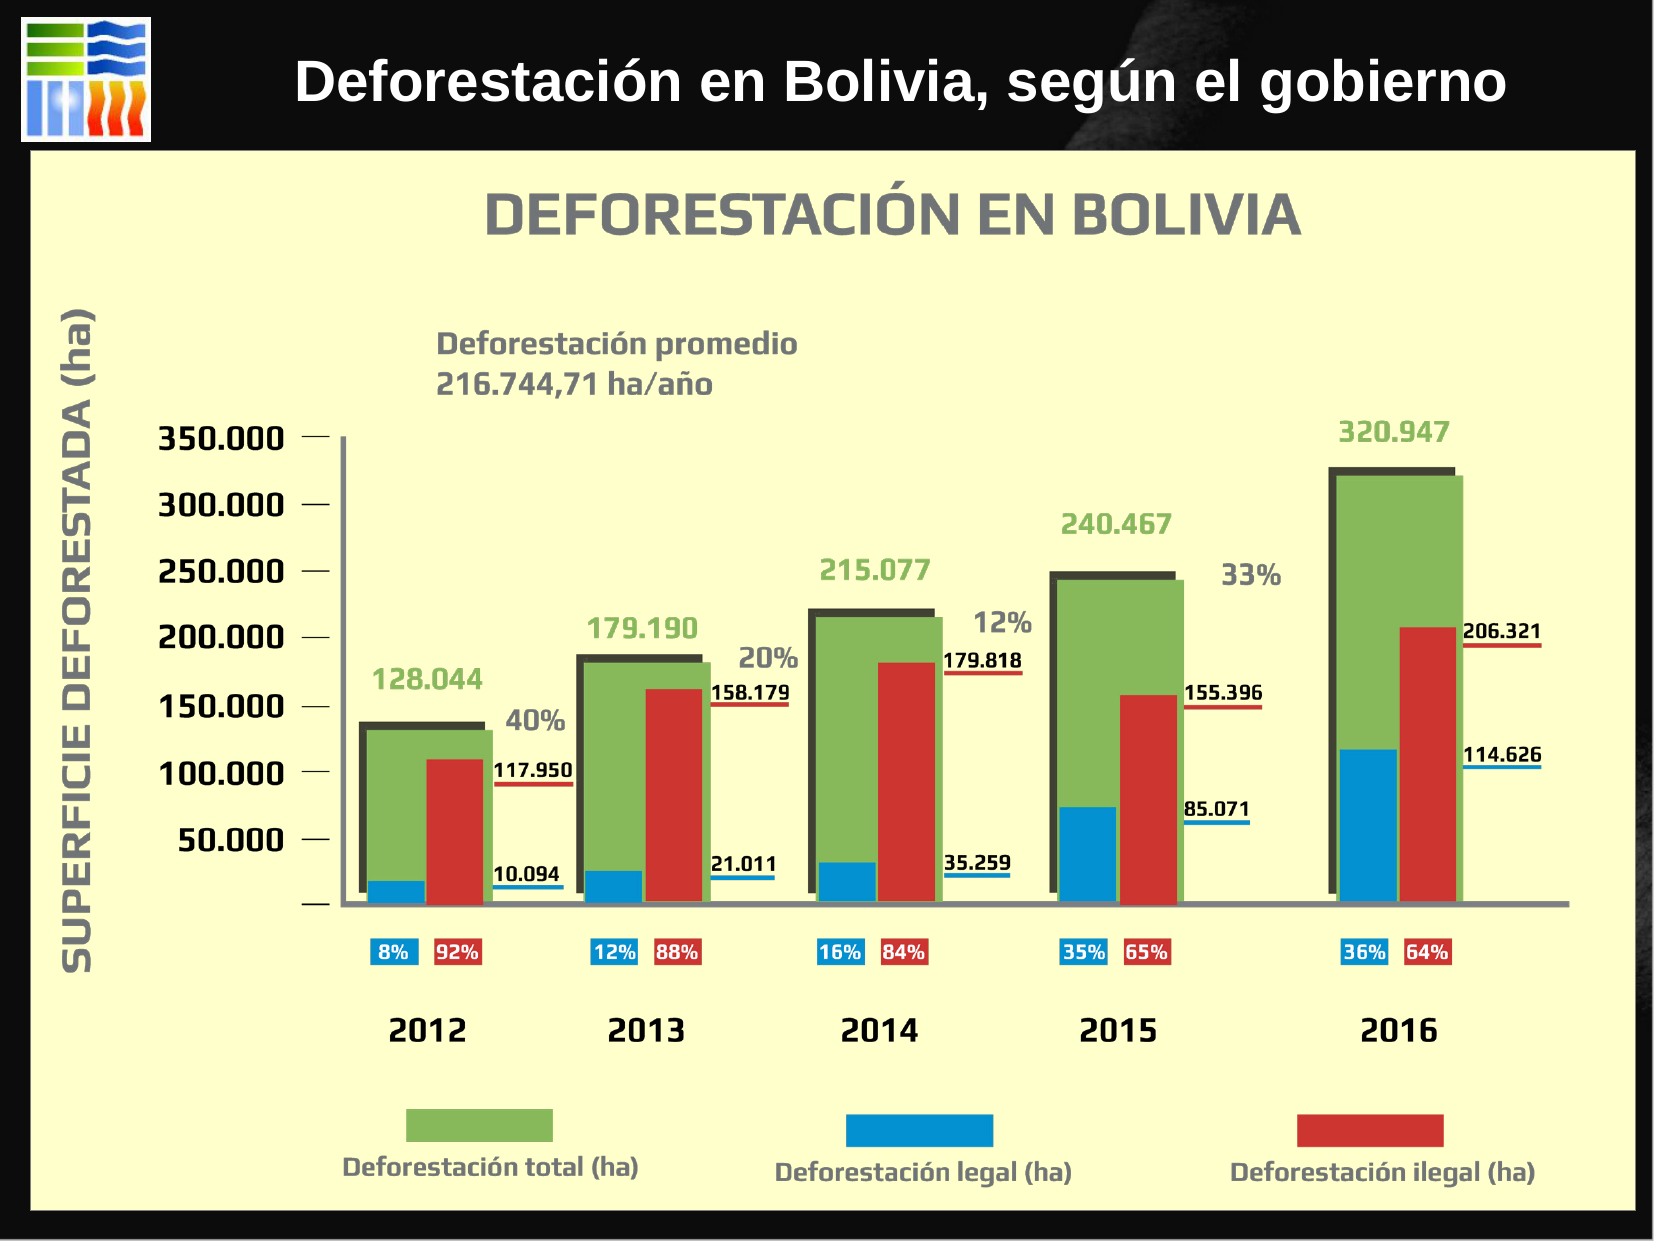

# Deforestación en Bolivia, según el gobierno